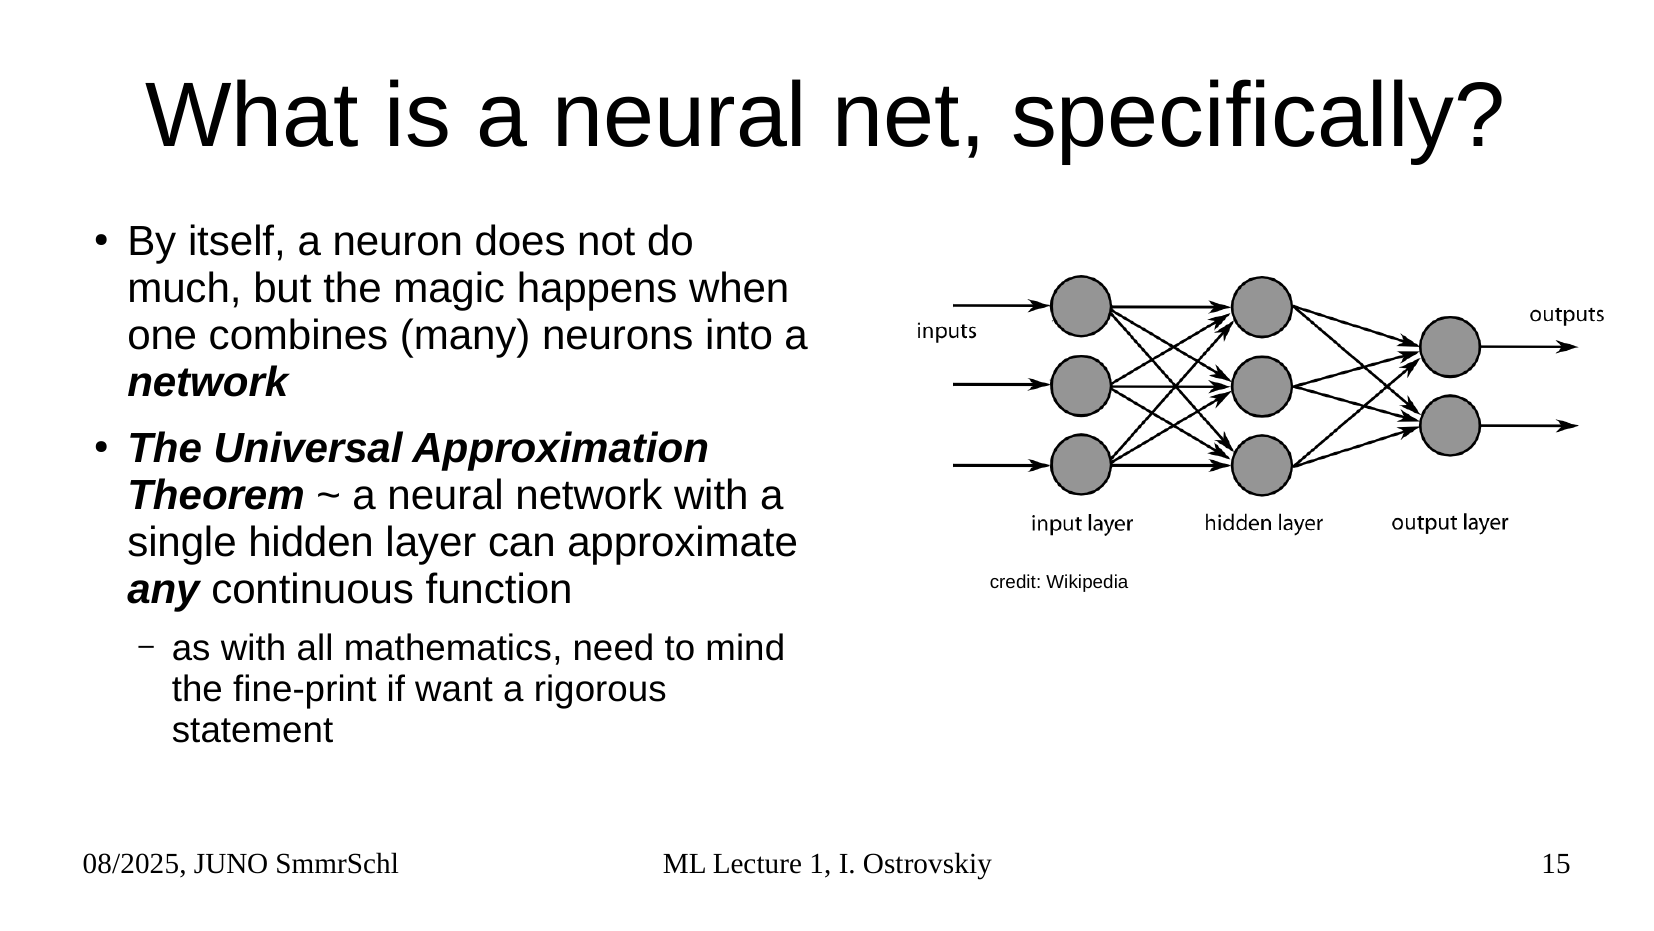

# What is a neural net, specifically?
By itself, a neuron does not do much, but the magic happens when one combines (many) neurons into a network
The Universal Approximation Theorem ~ a neural network with a single hidden layer can approximate any continuous function
as with all mathematics, need to mind the fine-print if want a rigorous statement
credit: Wikipedia
08/2025, JUNO SmmrSchl
ML Lecture 1, I. Ostrovskiy
15